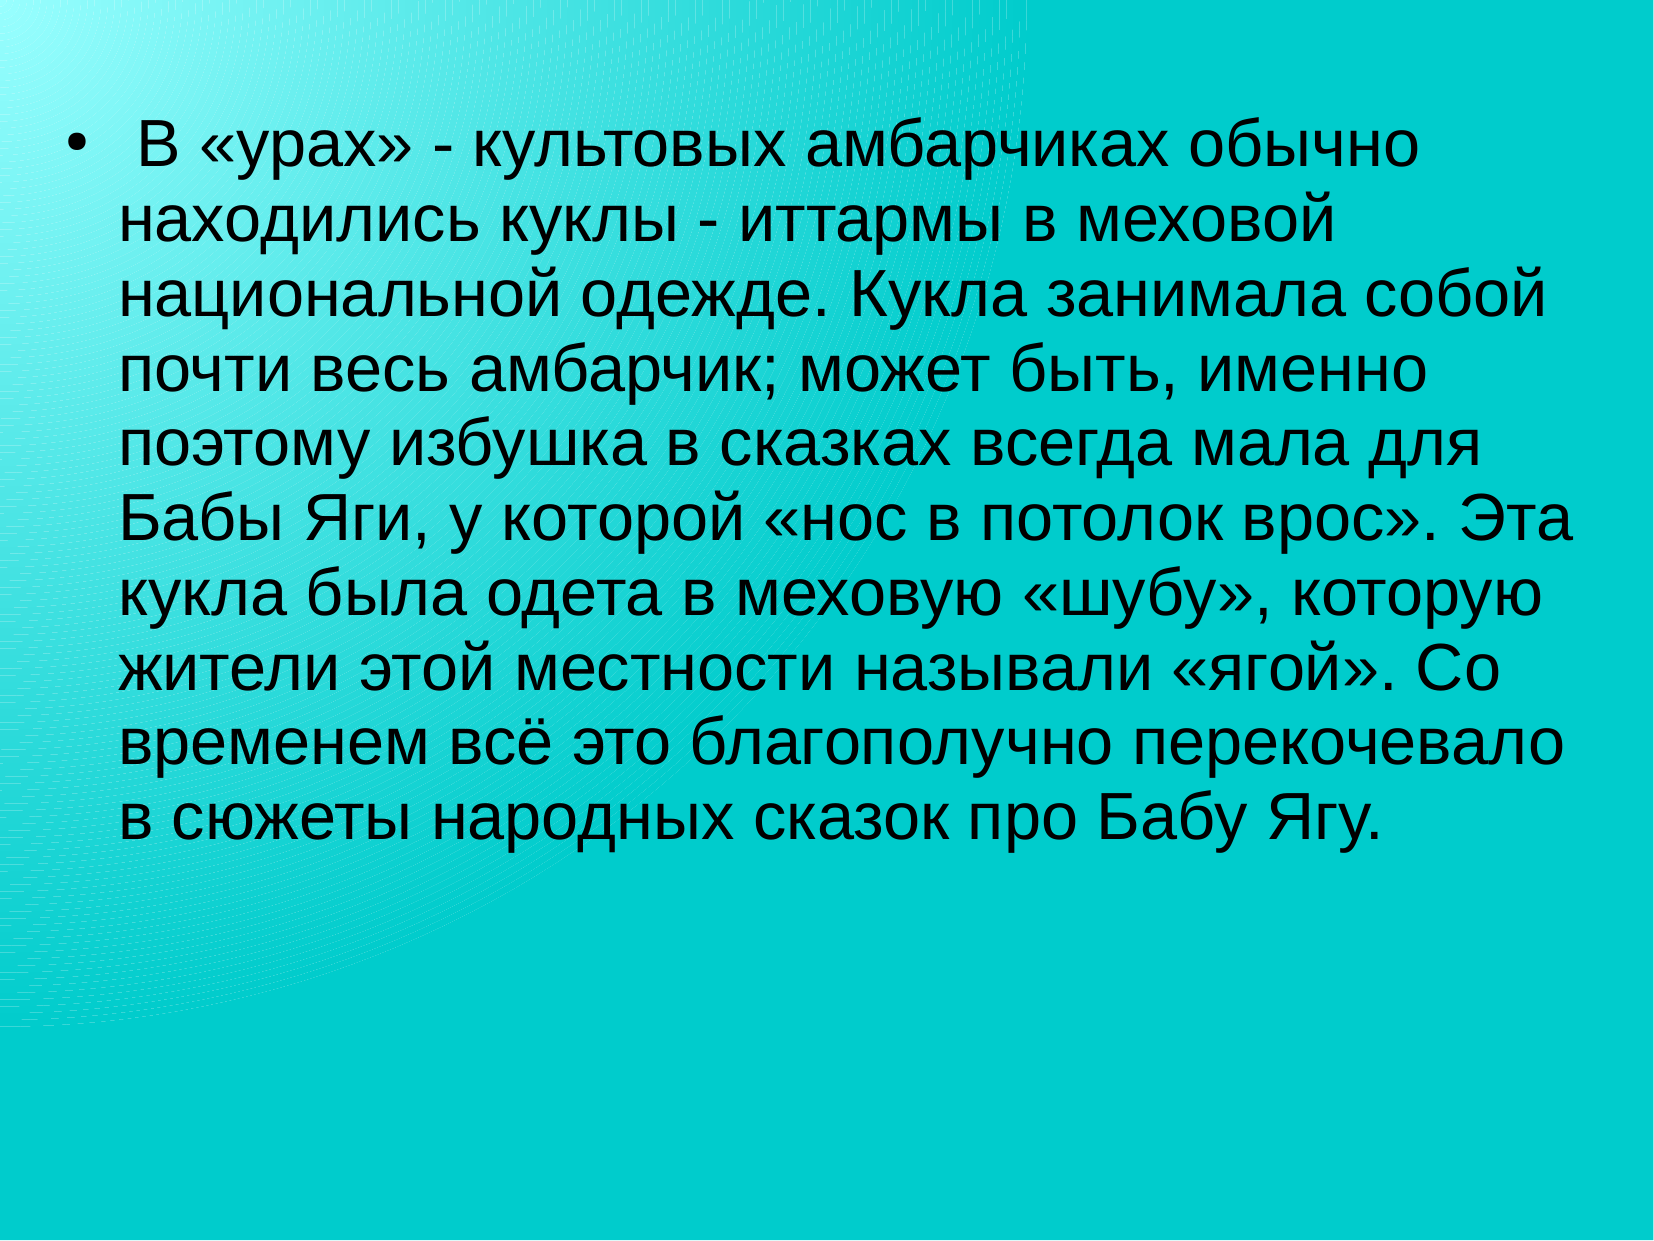

# В «урах» - культовых амбарчиках обычно находились куклы - иттармы в меховой национальной одежде. Кукла занимала собой почти весь амбарчик; может быть, именно поэтому избушка в сказках всегда мала для Бабы Яги, у которой «нос в потолок врос». Эта кукла была одета в меховую «шубу», которую жители этой местности называли «ягой». Со временем всё это благополучно перекочевало в сюжеты народных сказок про Бабу Ягу.